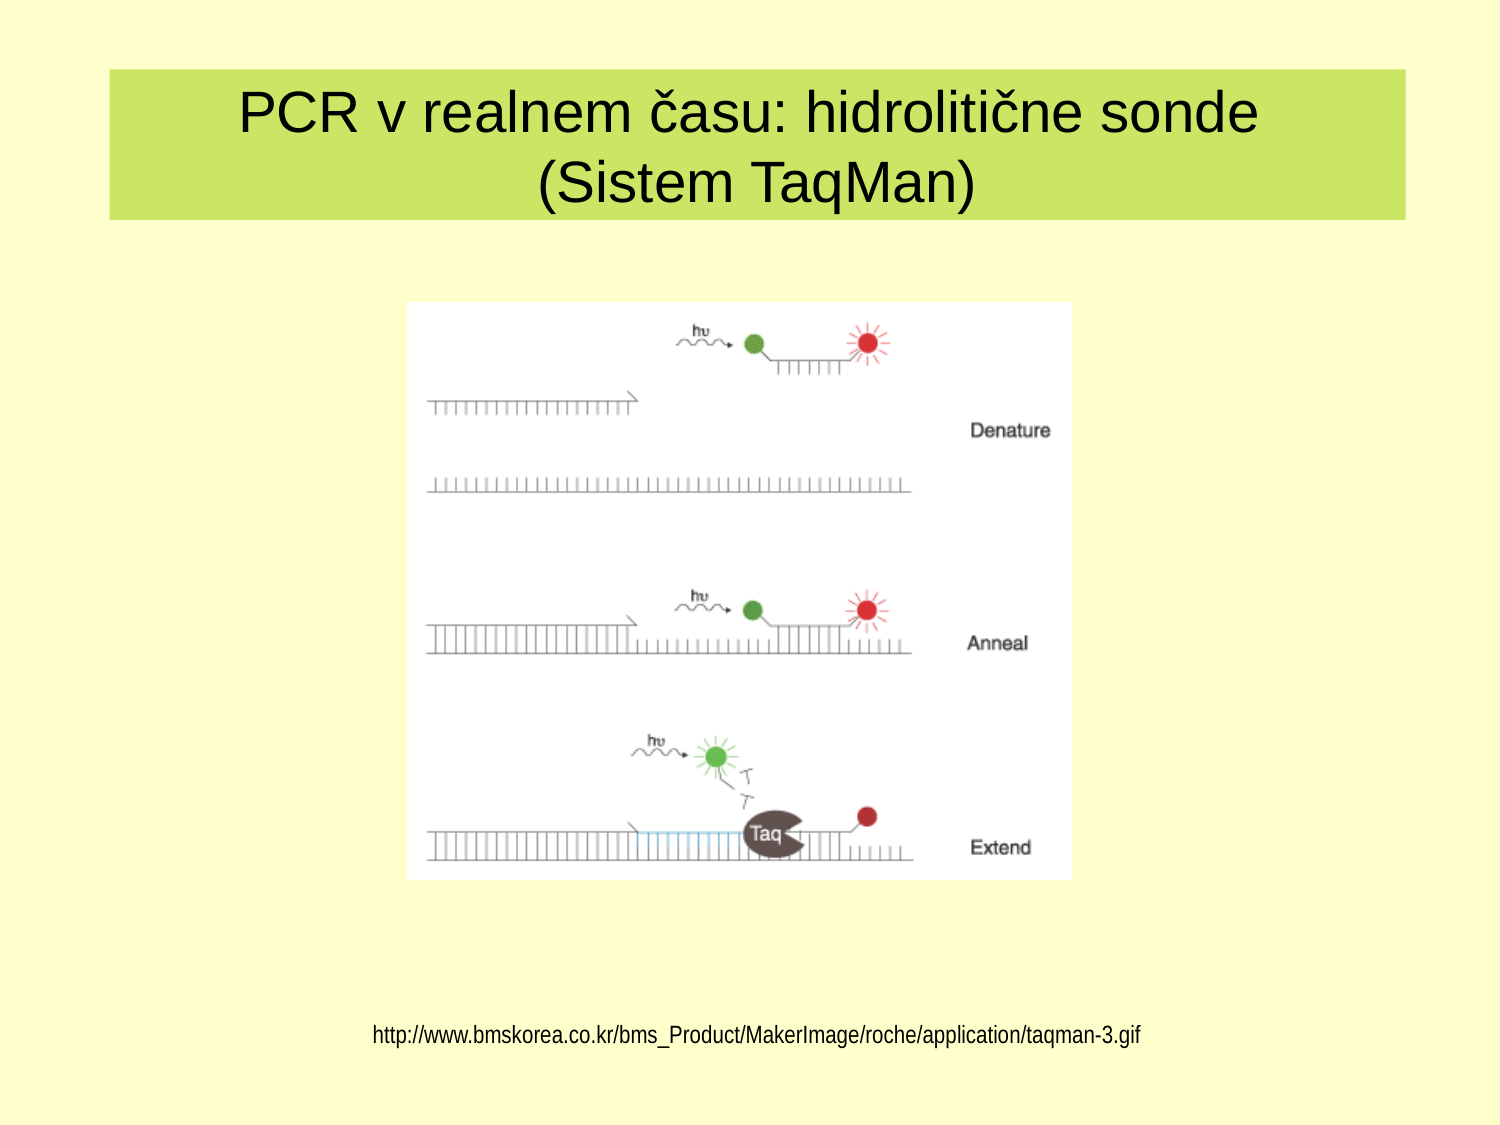

PCR v realnem času: hidrolitične sonde
(Sistem TaqMan)
http://www.bmskorea.co.kr/bms_Product/MakerImage/roche/application/taqman-3.gif